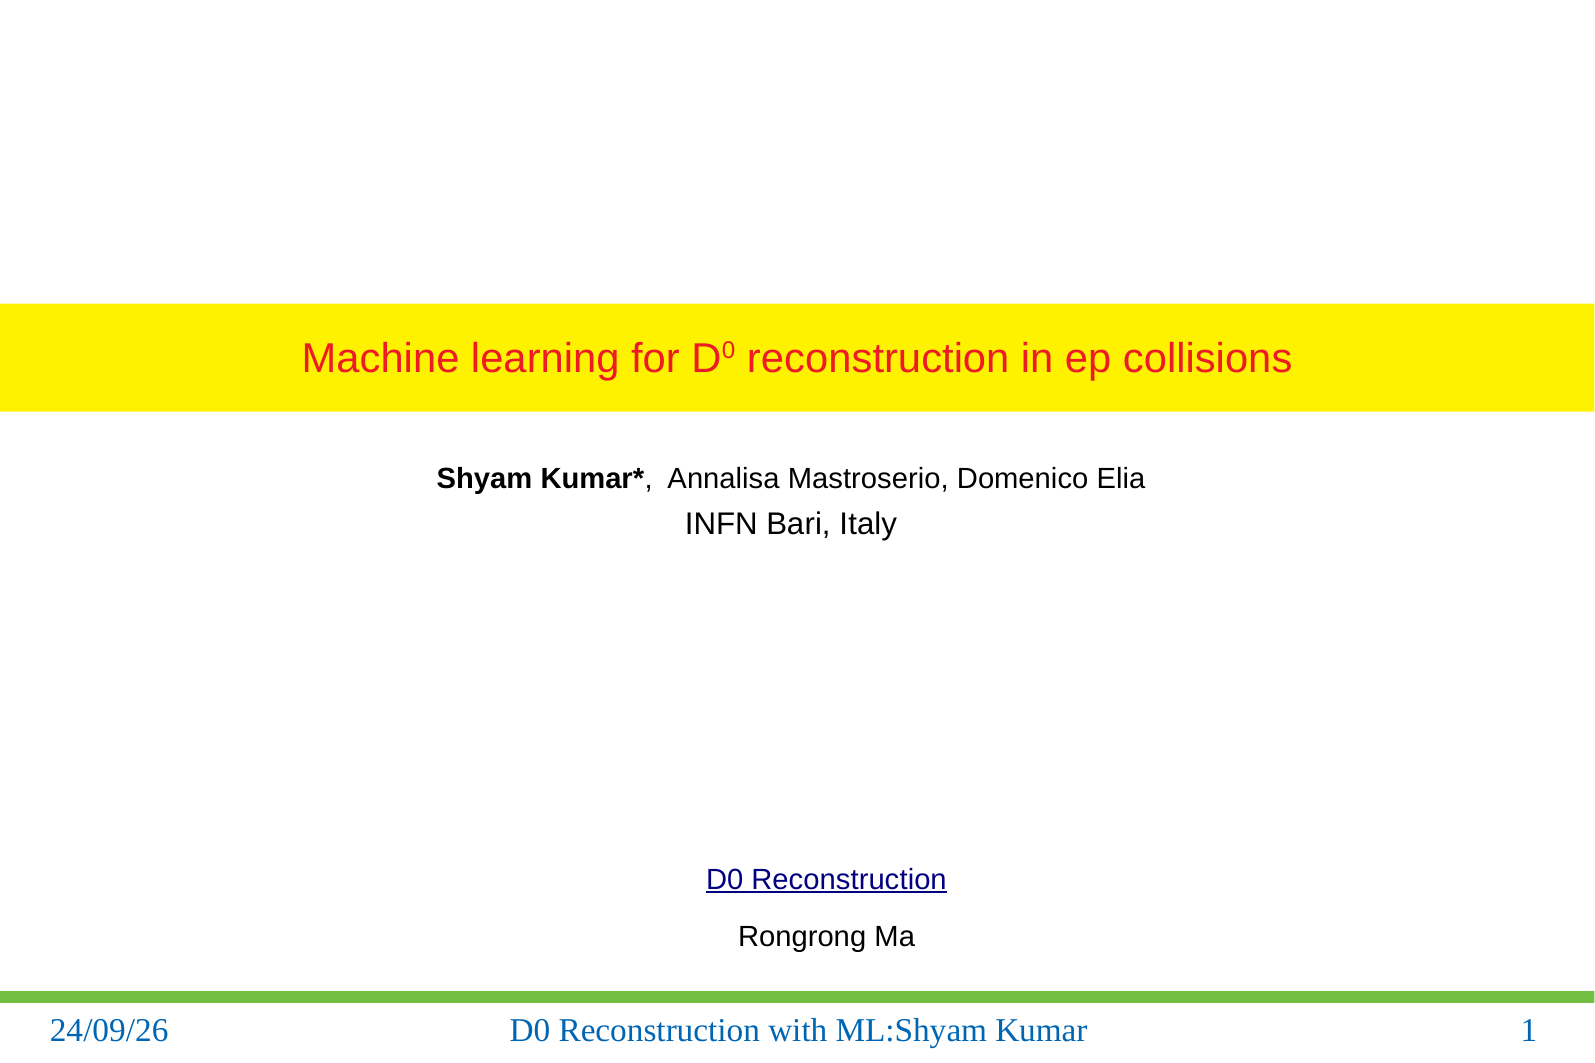

# Machine learning for D0 reconstruction in ep collisions
Shyam Kumar*, Annalisa Mastroserio, Domenico Elia
INFN Bari, Italy
D0 Reconstruction
Rongrong Ma
D0 Reconstruction with ML:Shyam Kumar
1